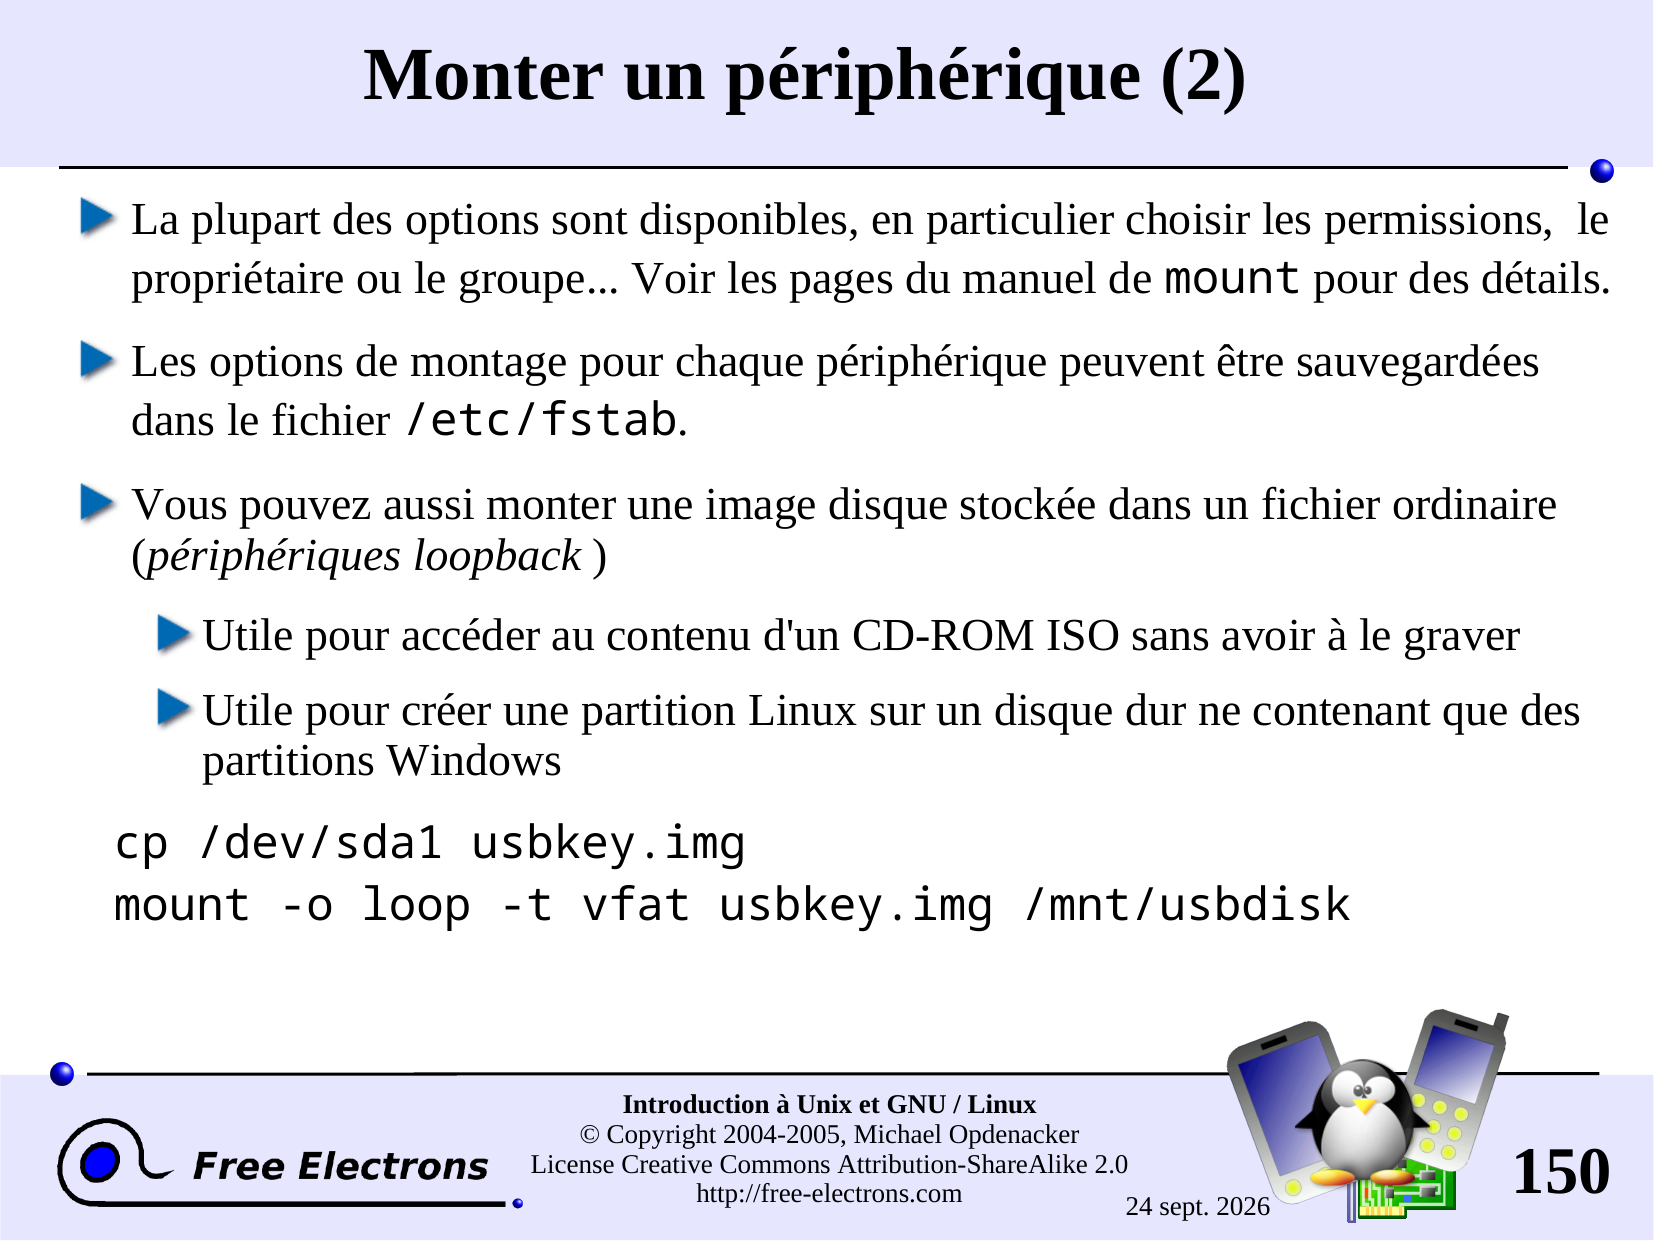

# Monter un périphérique (2)
La plupart des options sont disponibles, en particulier choisir les permissions, le propriétaire ou le groupe... Voir les pages du manuel de mount pour des détails.
Les options de montage pour chaque périphérique peuvent être sauvegardées dans le fichier /etc/fstab.
Vous pouvez aussi monter une image disque stockée dans un fichier ordinaire (périphériques loopback )
Utile pour accéder au contenu d'un CD-ROM ISO sans avoir à le graver
Utile pour créer une partition Linux sur un disque dur ne contenant que des partitions Windows
cp /dev/sda1 usbkey.img
mount -o loop -t vfat usbkey.img /mnt/usbdisk